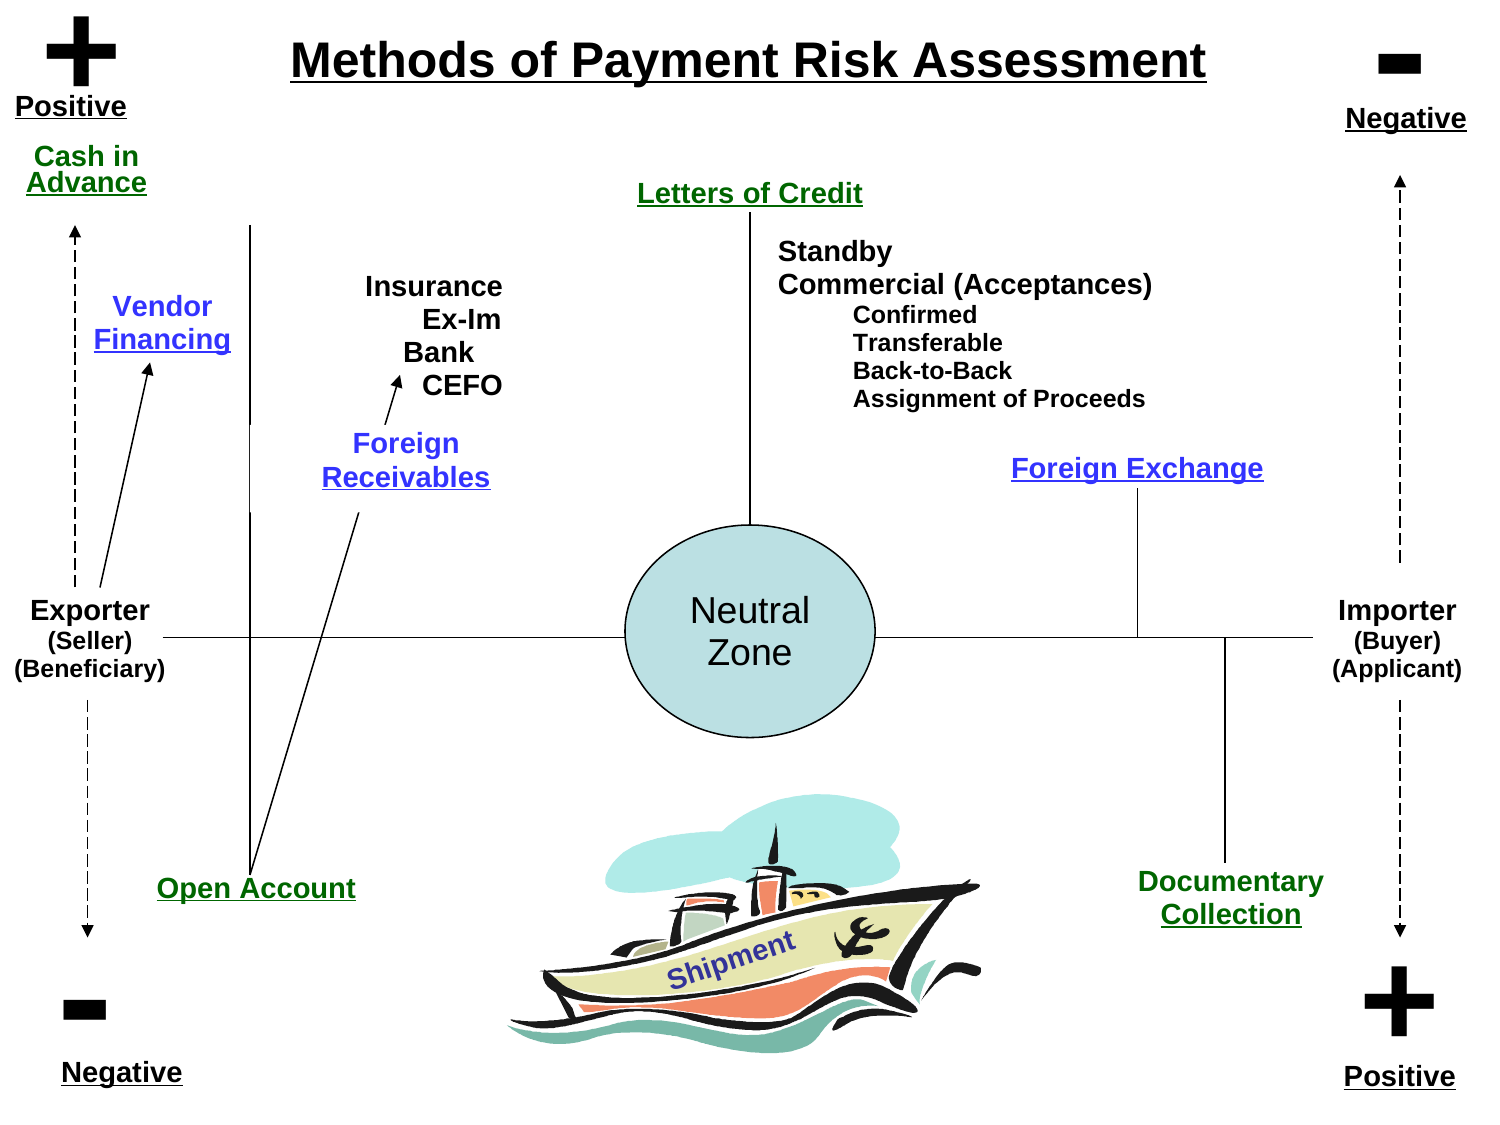

# +
-
Methods of Payment Risk Assessment
Positive
Negative
Cash in Advance
Letters of Credit
Standby
Commercial (Acceptances)
Confirmed
Transferable
Back-to-Back
Assignment of Proceeds
Insurance
Ex-Im Bank
CEFO
Vendor
Financing
Foreign
Receivables
Foreign Exchange
Neutral
Zone
Exporter
(Seller)
(Beneficiary)
Importer
(Buyer)
(Applicant)
Documentary
Collection
Open Account
Shipment
-
+
Negative
Positive